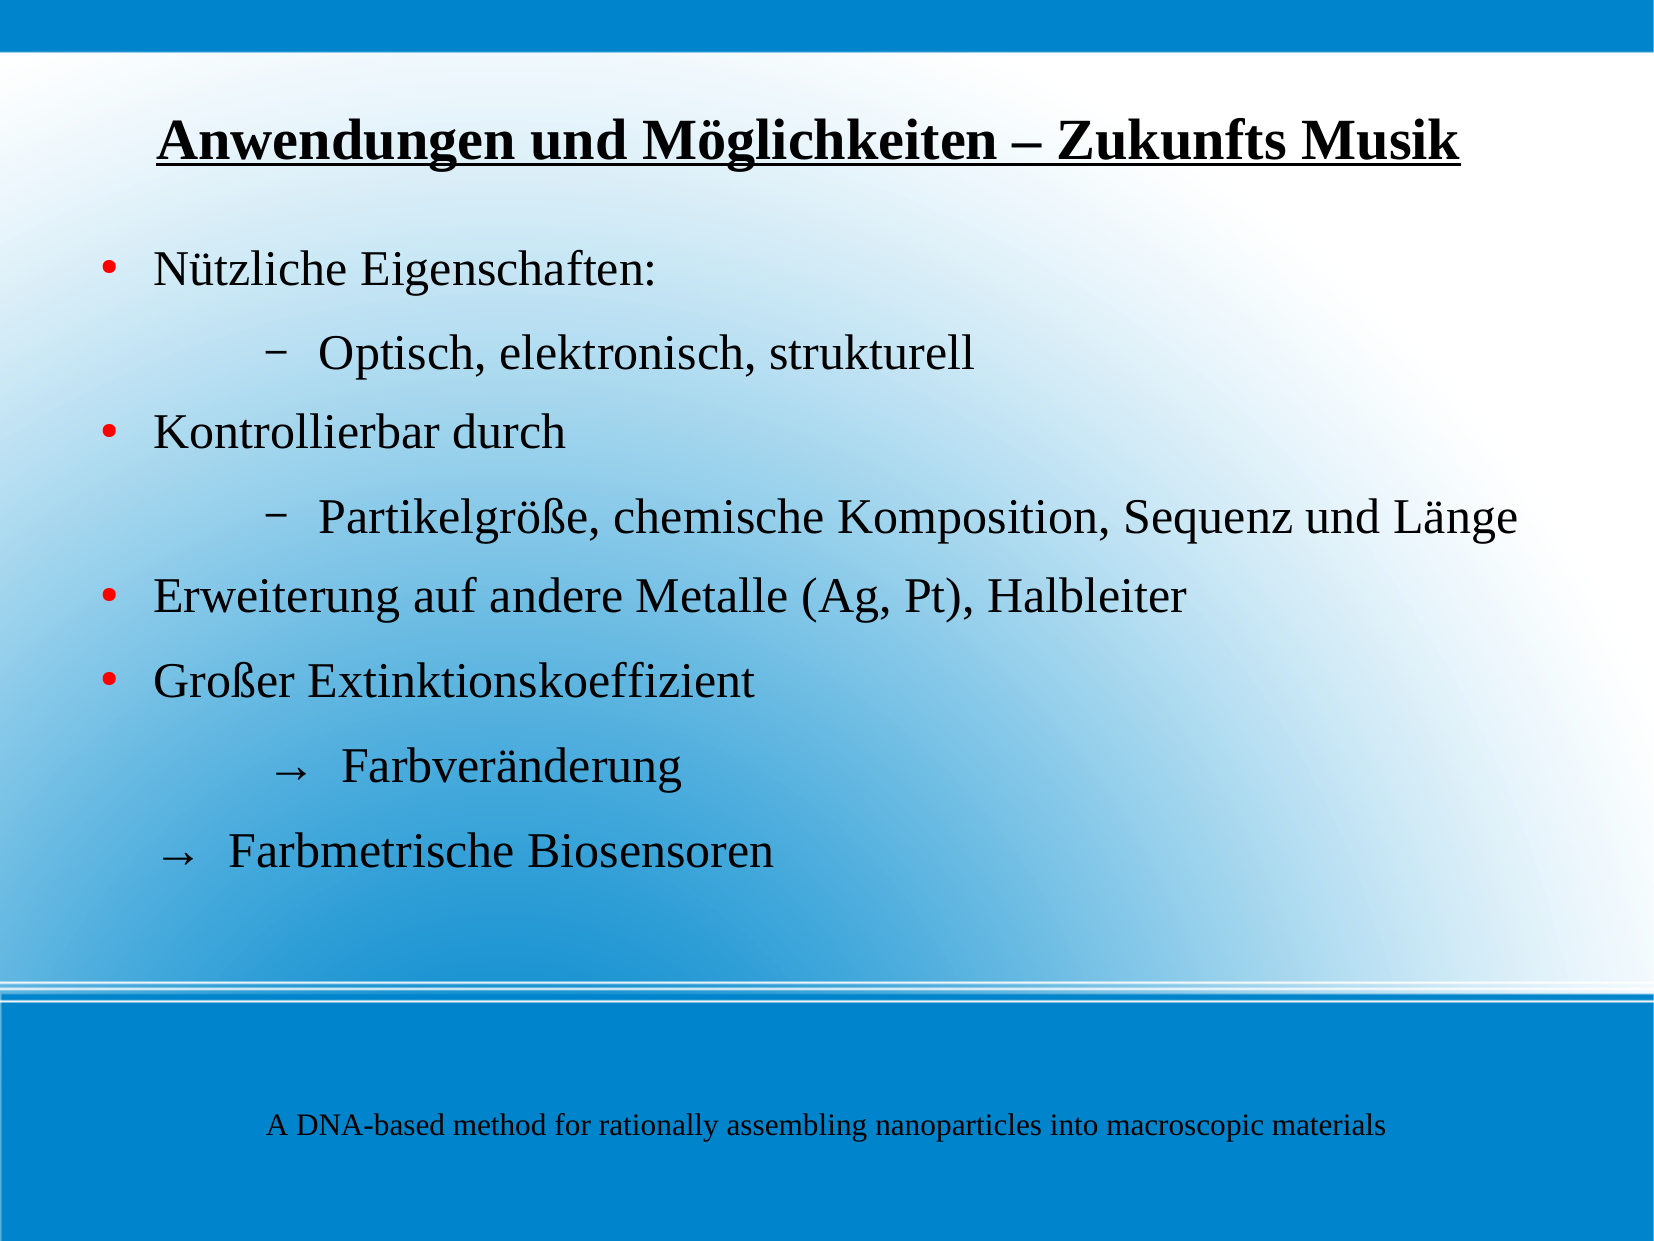

# Anwendungen und Möglichkeiten – Zukunfts Musik
Nützliche Eigenschaften:
Optisch, elektronisch, strukturell
Kontrollierbar durch
Partikelgröße, chemische Komposition, Sequenz und Länge
Erweiterung auf andere Metalle (Ag, Pt), Halbleiter
Großer Extinktionskoeffizient
 → Farbveränderung
→ Farbmetrische Biosensoren
A DNA-based method for rationally assembling nanoparticles into macroscopic materials